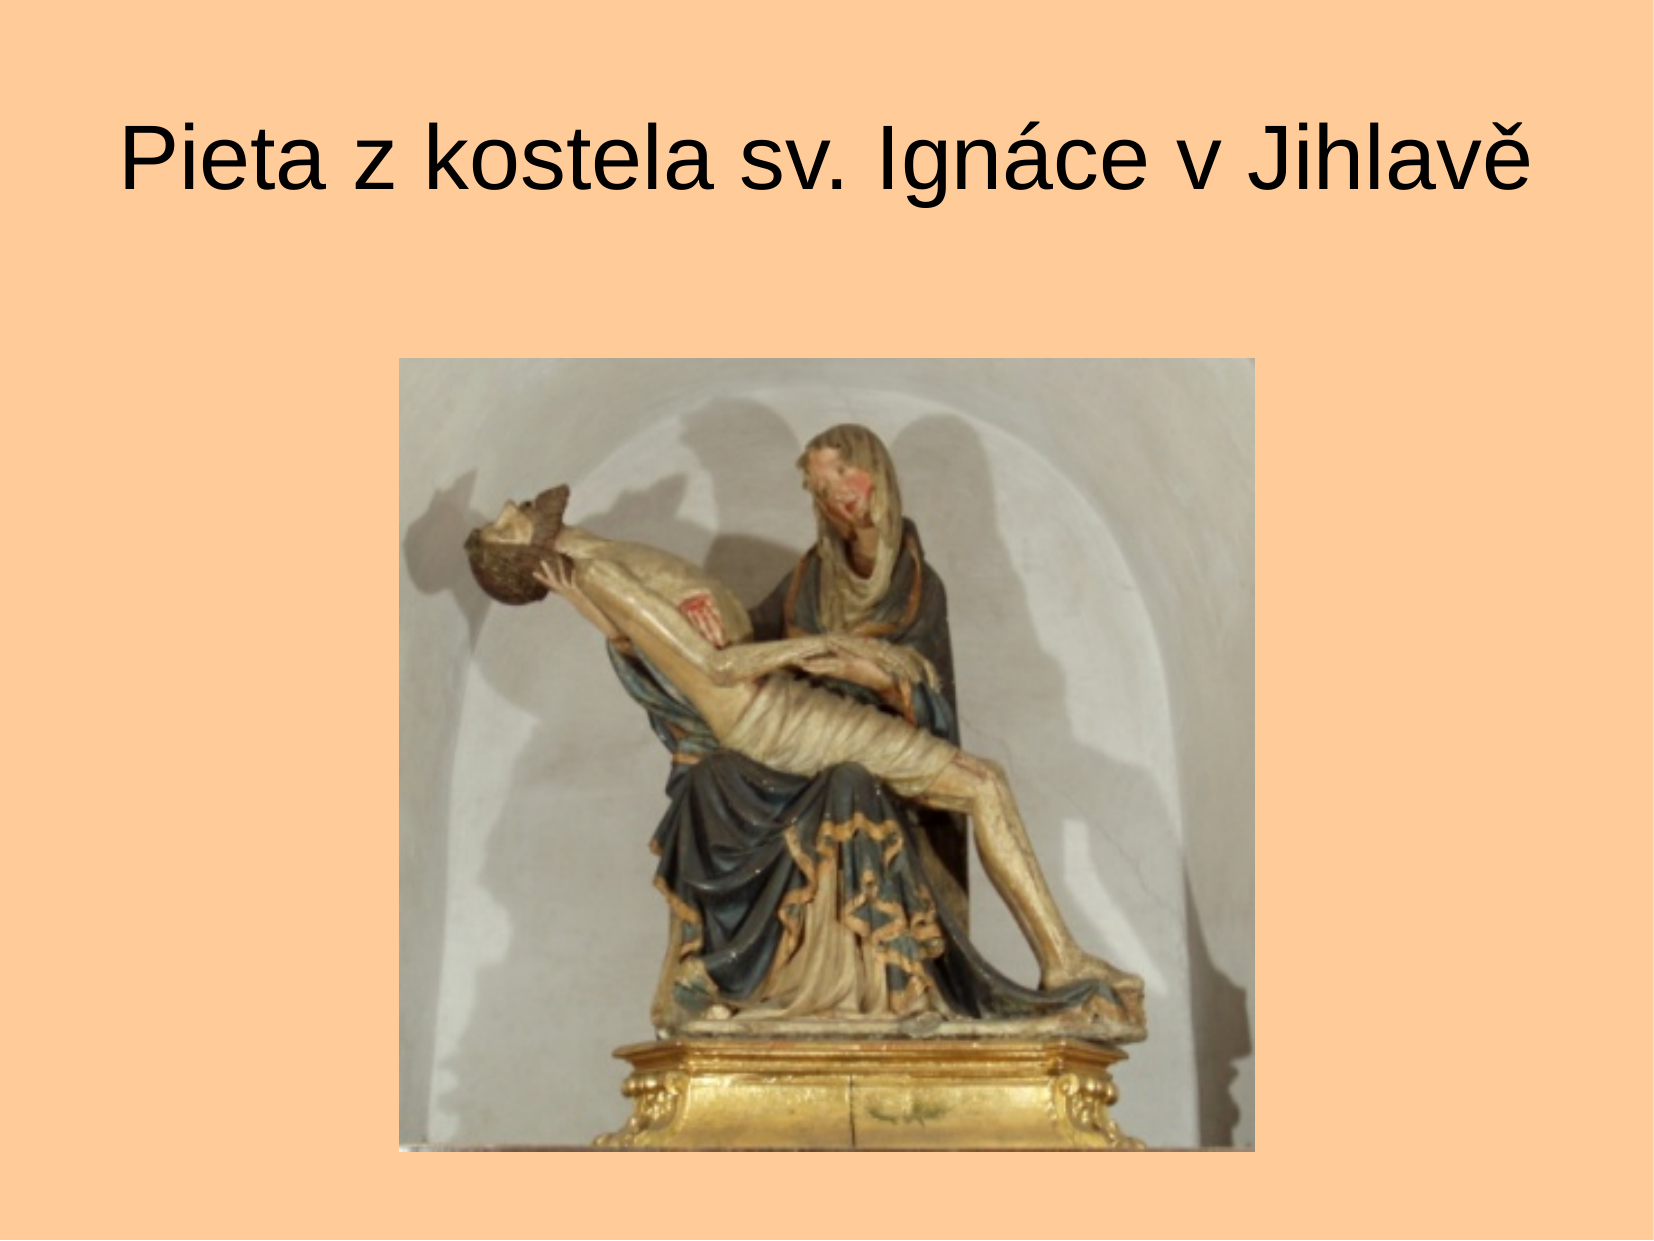

# Pieta z kostela sv. Ignáce v Jihlavě